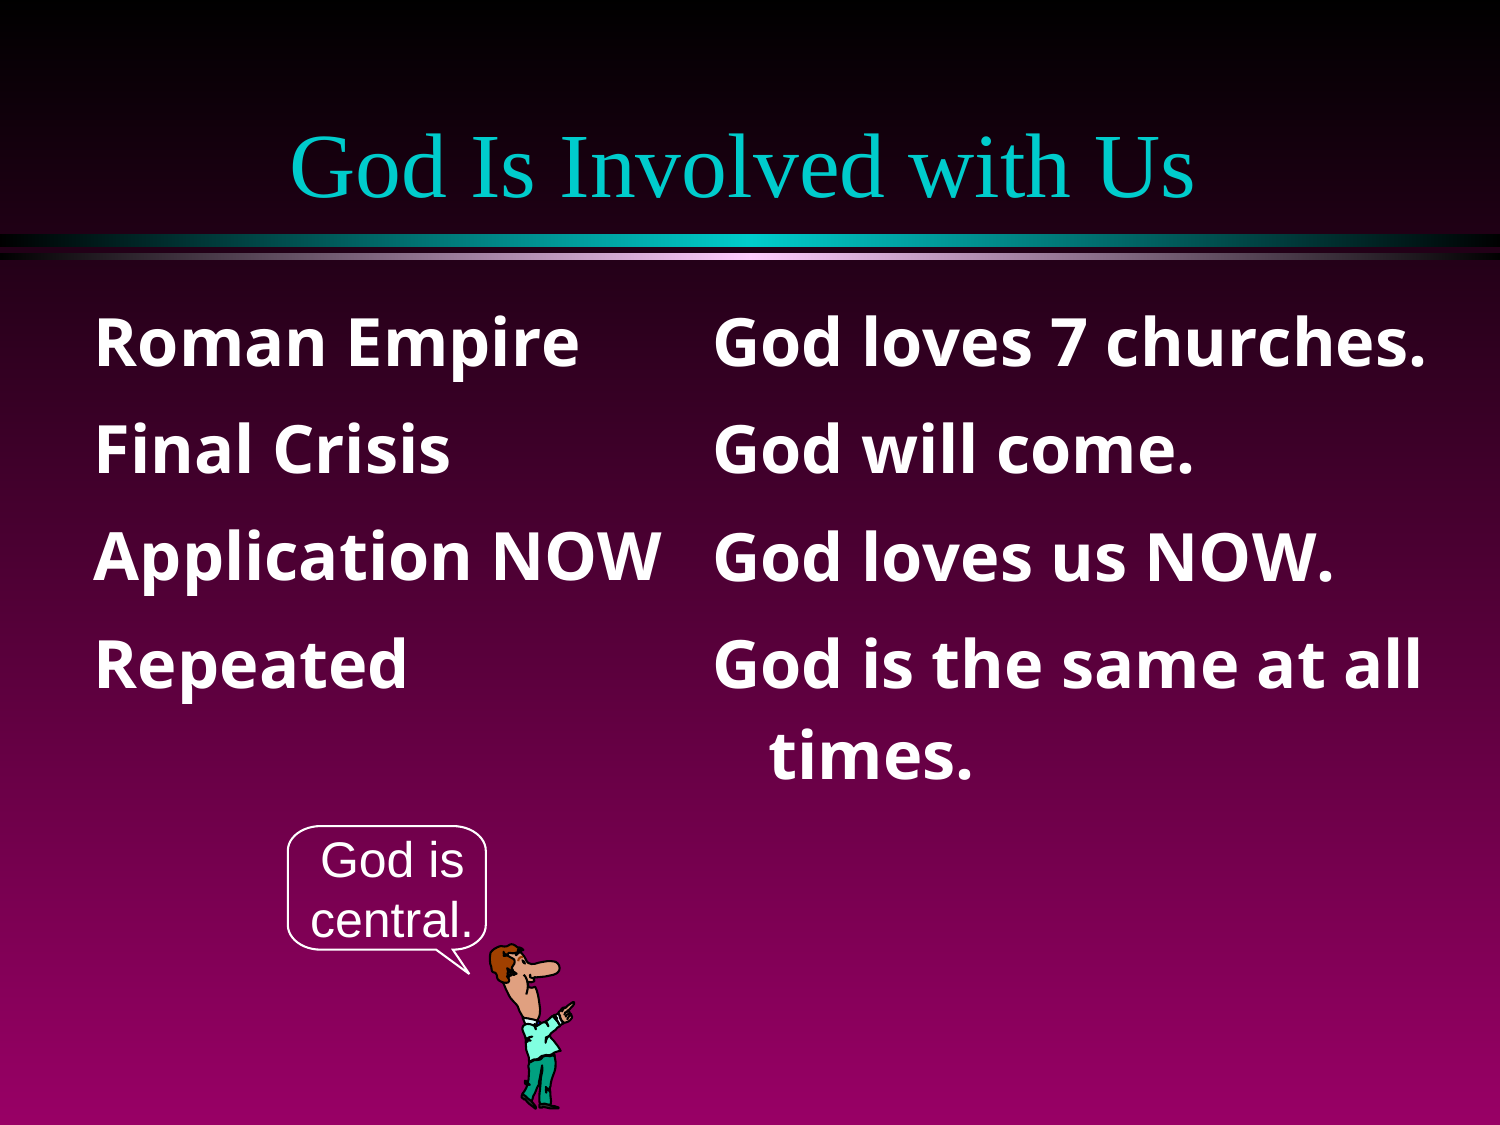

# God Is Involved with Us
Roman Empire
Final Crisis
Application NOW
Repeated
God loves 7 churches.
God will come.
God loves us NOW.
God is the same at all times.
God is
central.